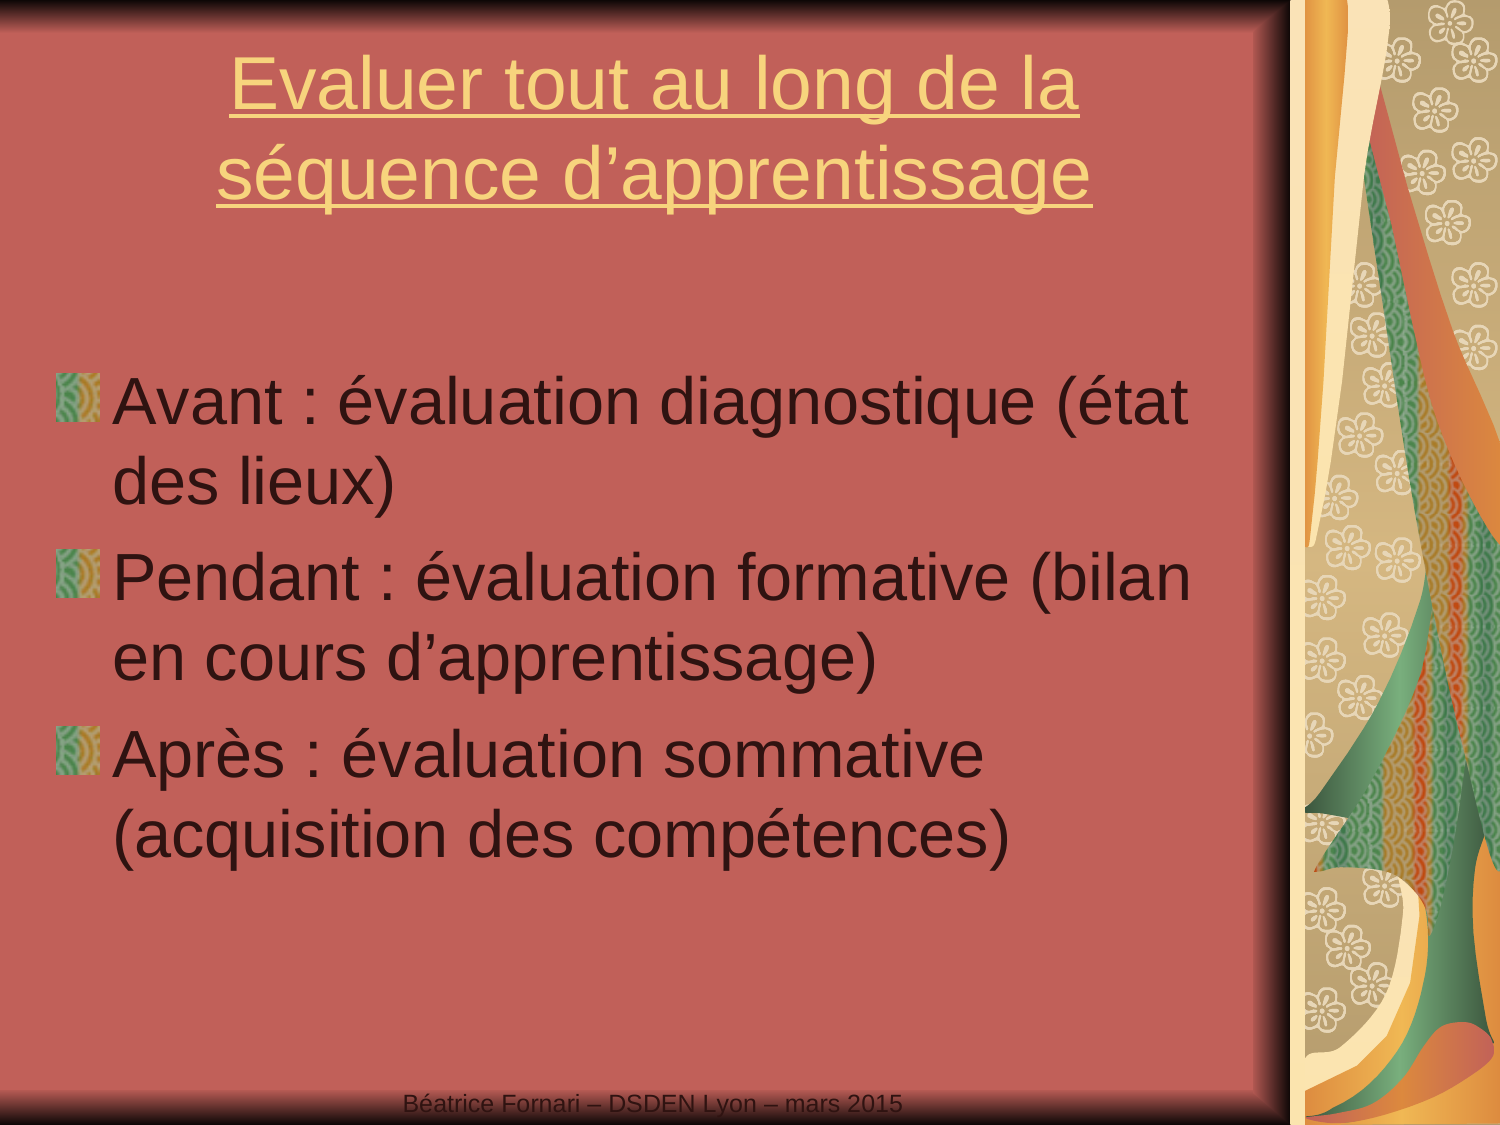

# Evaluer tout au long de la séquence d’apprentissage
Avant : évaluation diagnostique (état des lieux)
Pendant : évaluation formative (bilan en cours d’apprentissage)
Après : évaluation sommative (acquisition des compétences)
Béatrice Fornari – DSDEN Lyon – mars 2015